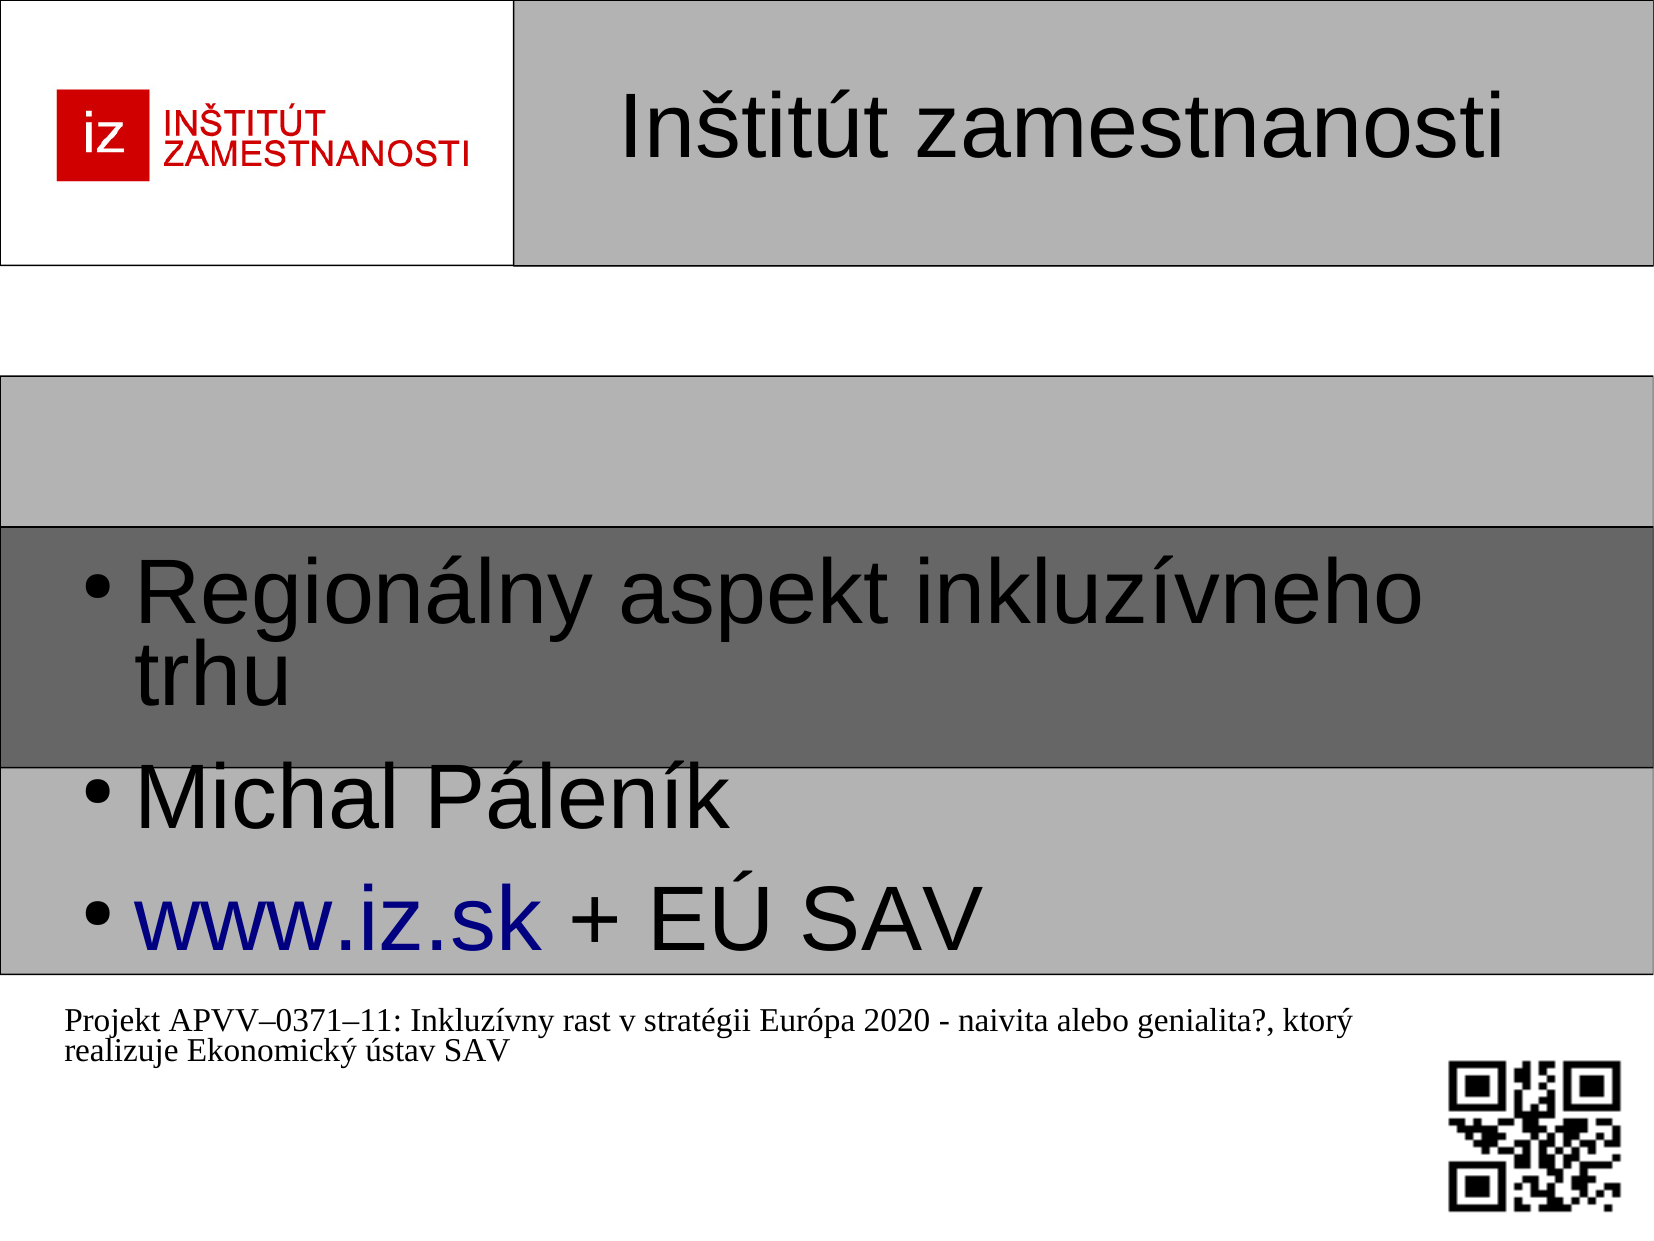

# Inštitút zamestnanosti
Regionálny aspekt inkluzívneho trhu
Michal Páleník
www.iz.sk + EÚ SAV
Projekt APVV–0371–11: Inkluzívny rast v stratégii Európa 2020 - naivita alebo genialita?, ktorý realizuje Ekonomický ústav SAV